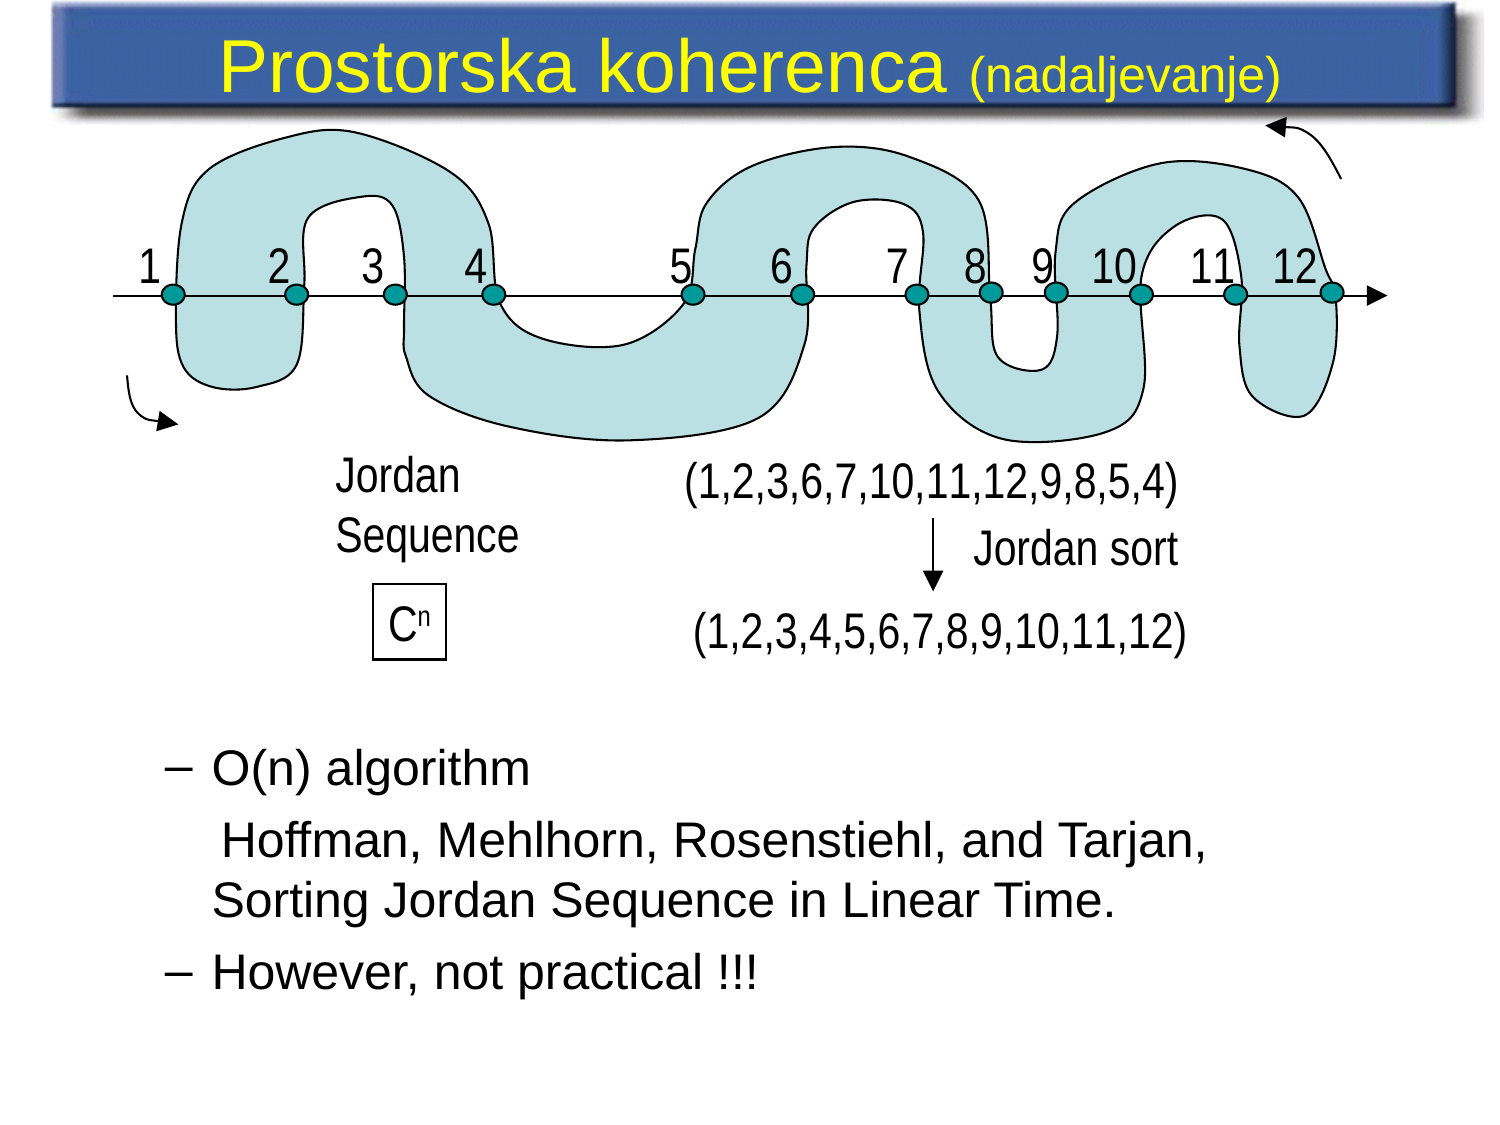

# Prostorska koherenca (nadaljevanje)
1
2
3
4
5
6
7
8
9
10
11
12
Jordan
Sequence
(1,2,3,6,7,10,11,12,9,8,5,4)
Jordan sort
Cn
(1,2,3,4,5,6,7,8,9,10,11,12)
O(n) algorithm
 Hoffman, Mehlhorn, Rosenstiehl, and Tarjan, Sorting Jordan Sequence in Linear Time.
However, not practical !!!